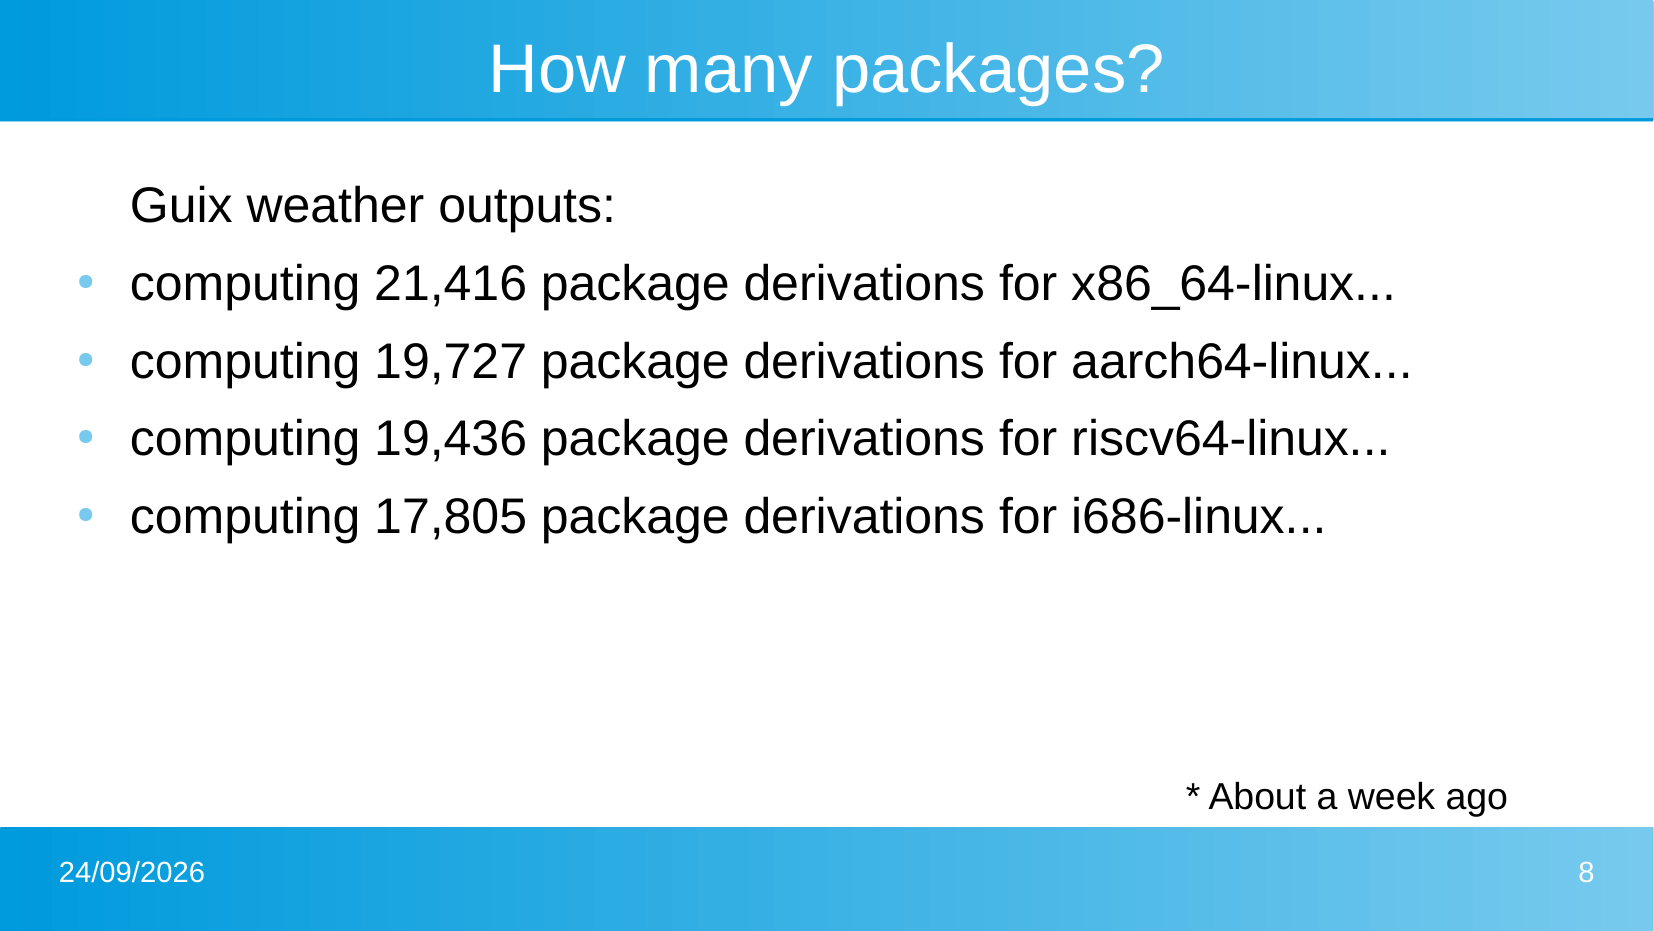

# How many packages?
Guix weather outputs:
computing 21,416 package derivations for x86_64-linux...
computing 19,727 package derivations for aarch64-linux...
computing 19,436 package derivations for riscv64-linux...
computing 17,805 package derivations for i686-linux...
* About a week ago
8